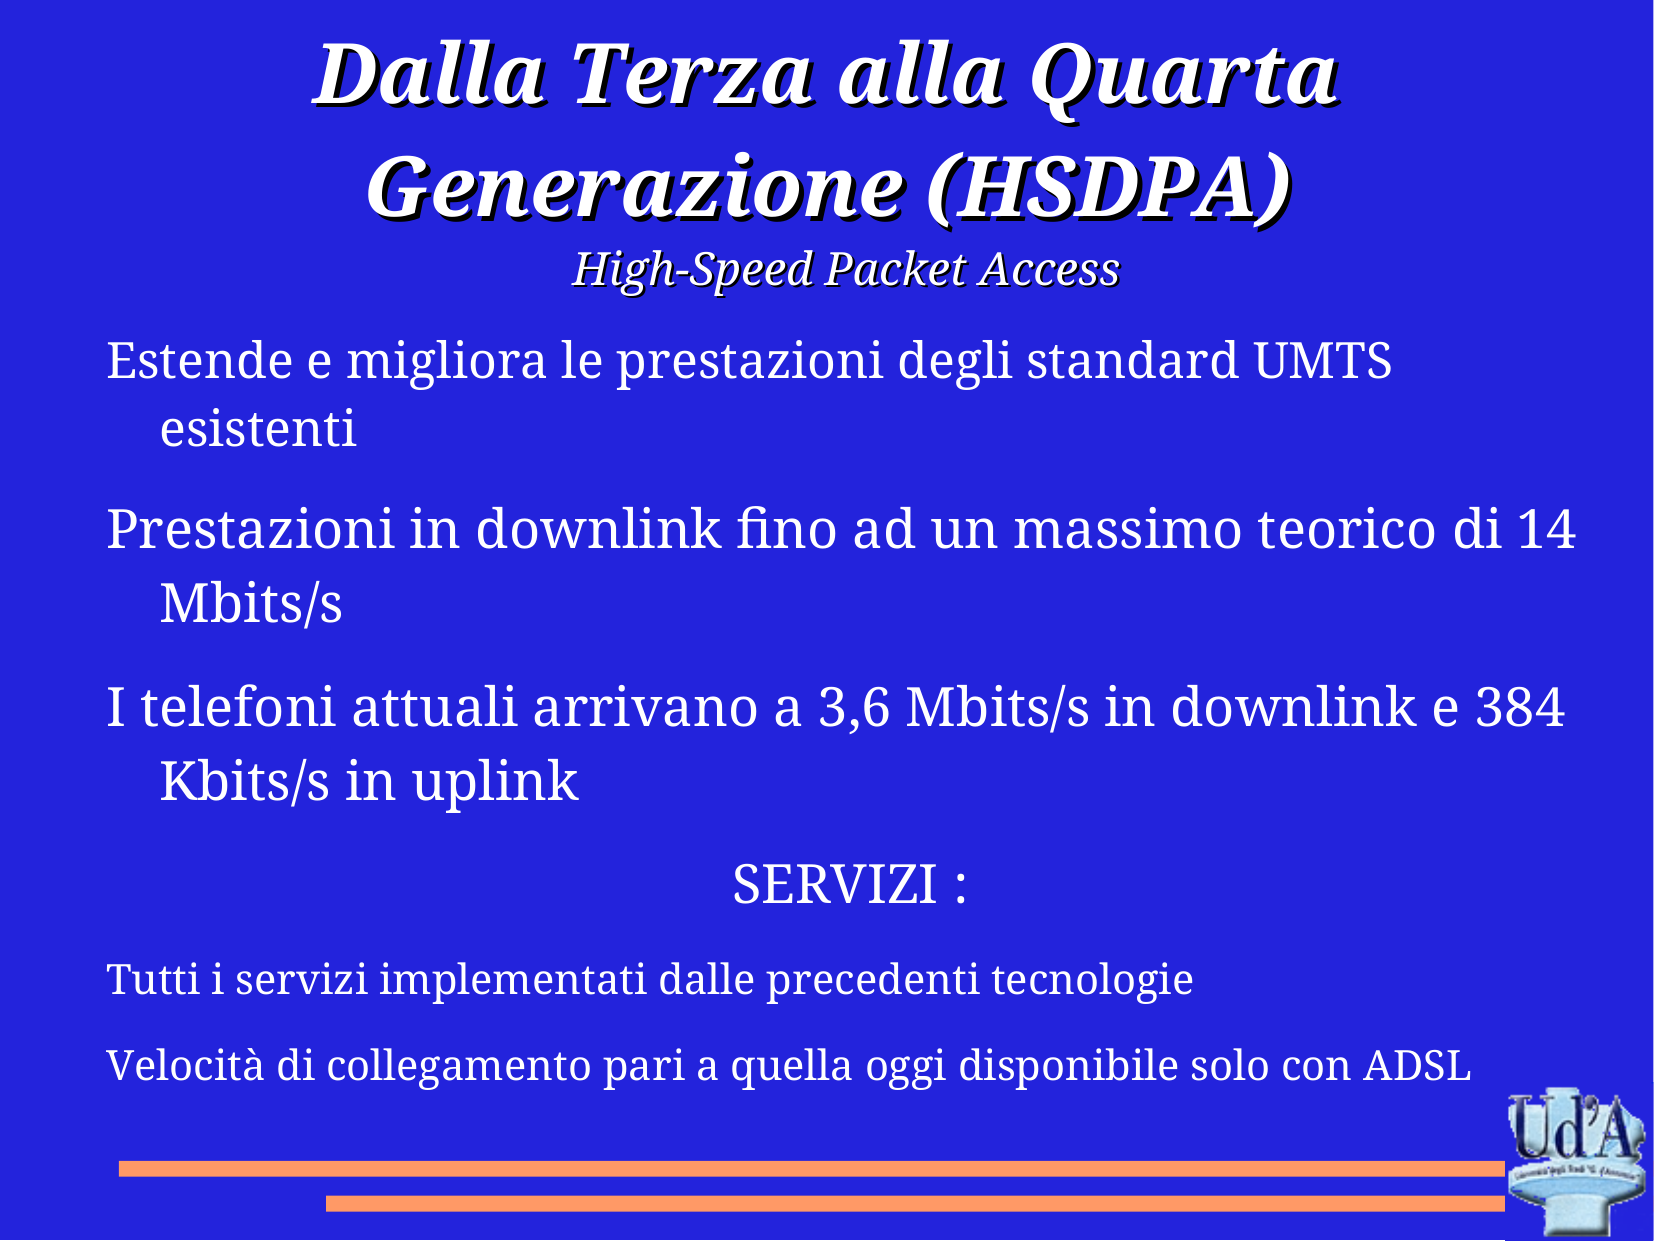

# Dalla Terza alla Quarta Generazione (HSDPA)
High-Speed Packet Access
Estende e migliora le prestazioni degli standard UMTS esistenti
Prestazioni in downlink fino ad un massimo teorico di 14 Mbits/s
I telefoni attuali arrivano a 3,6 Mbits/s in downlink e 384 Kbits/s in uplink
SERVIZI :
Tutti i servizi implementati dalle precedenti tecnologie
Velocità di collegamento pari a quella oggi disponibile solo con ADSL